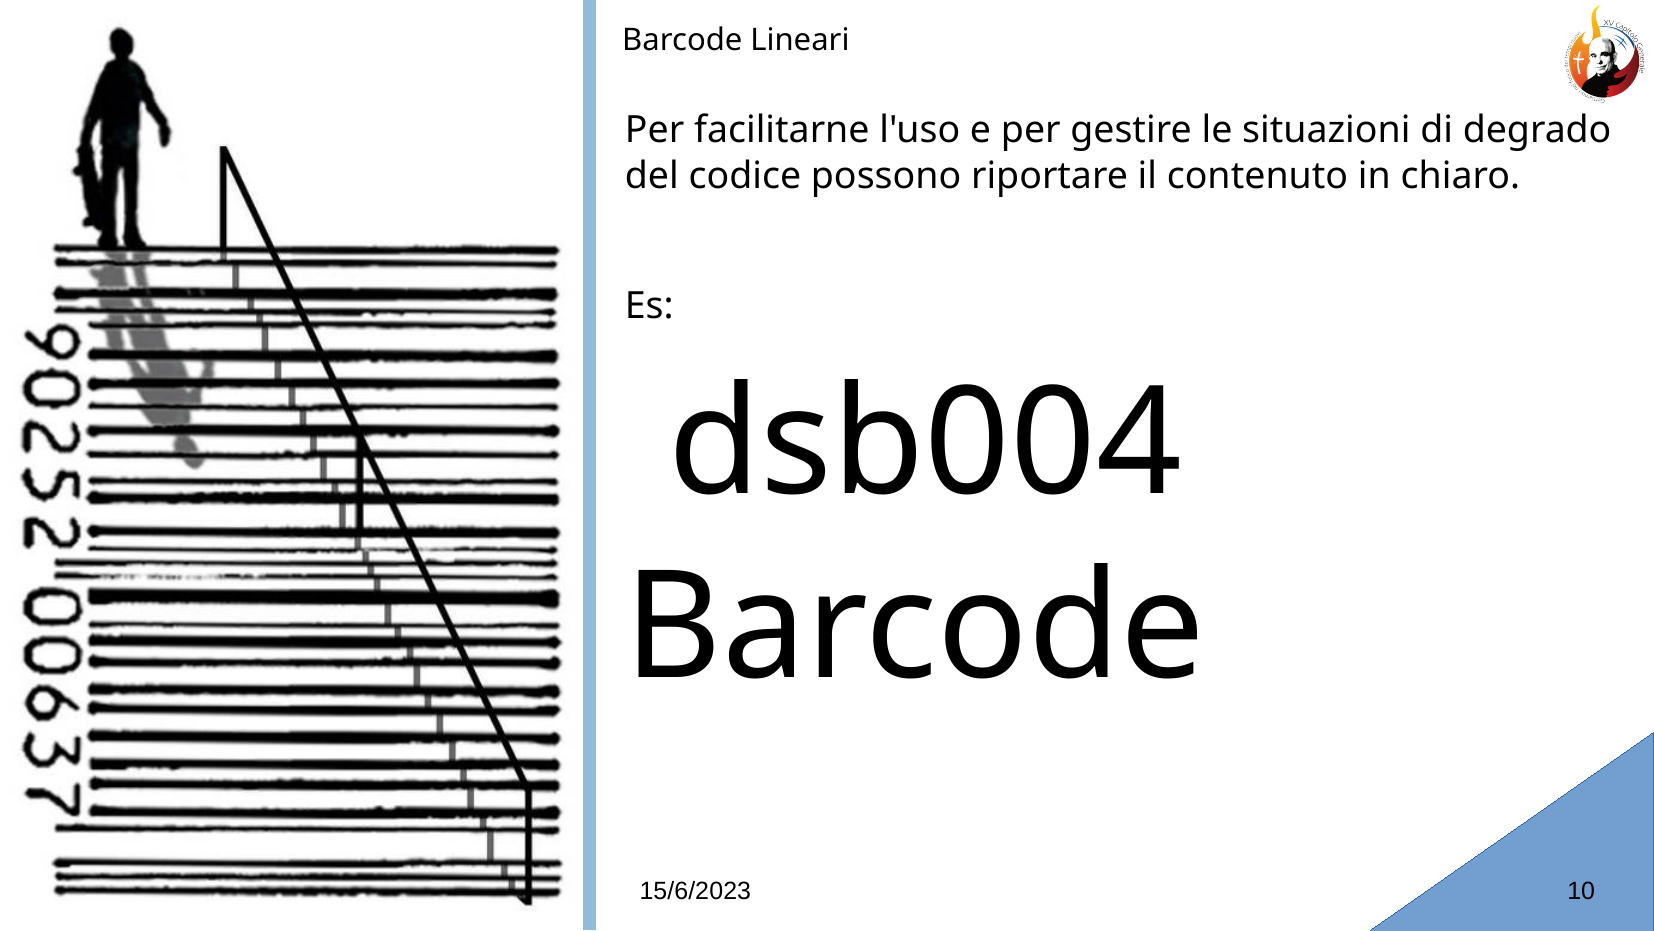

Barcode Lineari
# Per facilitarne l'uso e per gestire le situazioni di degrado del codice possono riportare il contenuto in chiaro.
Es:
 dsb004 Barcode